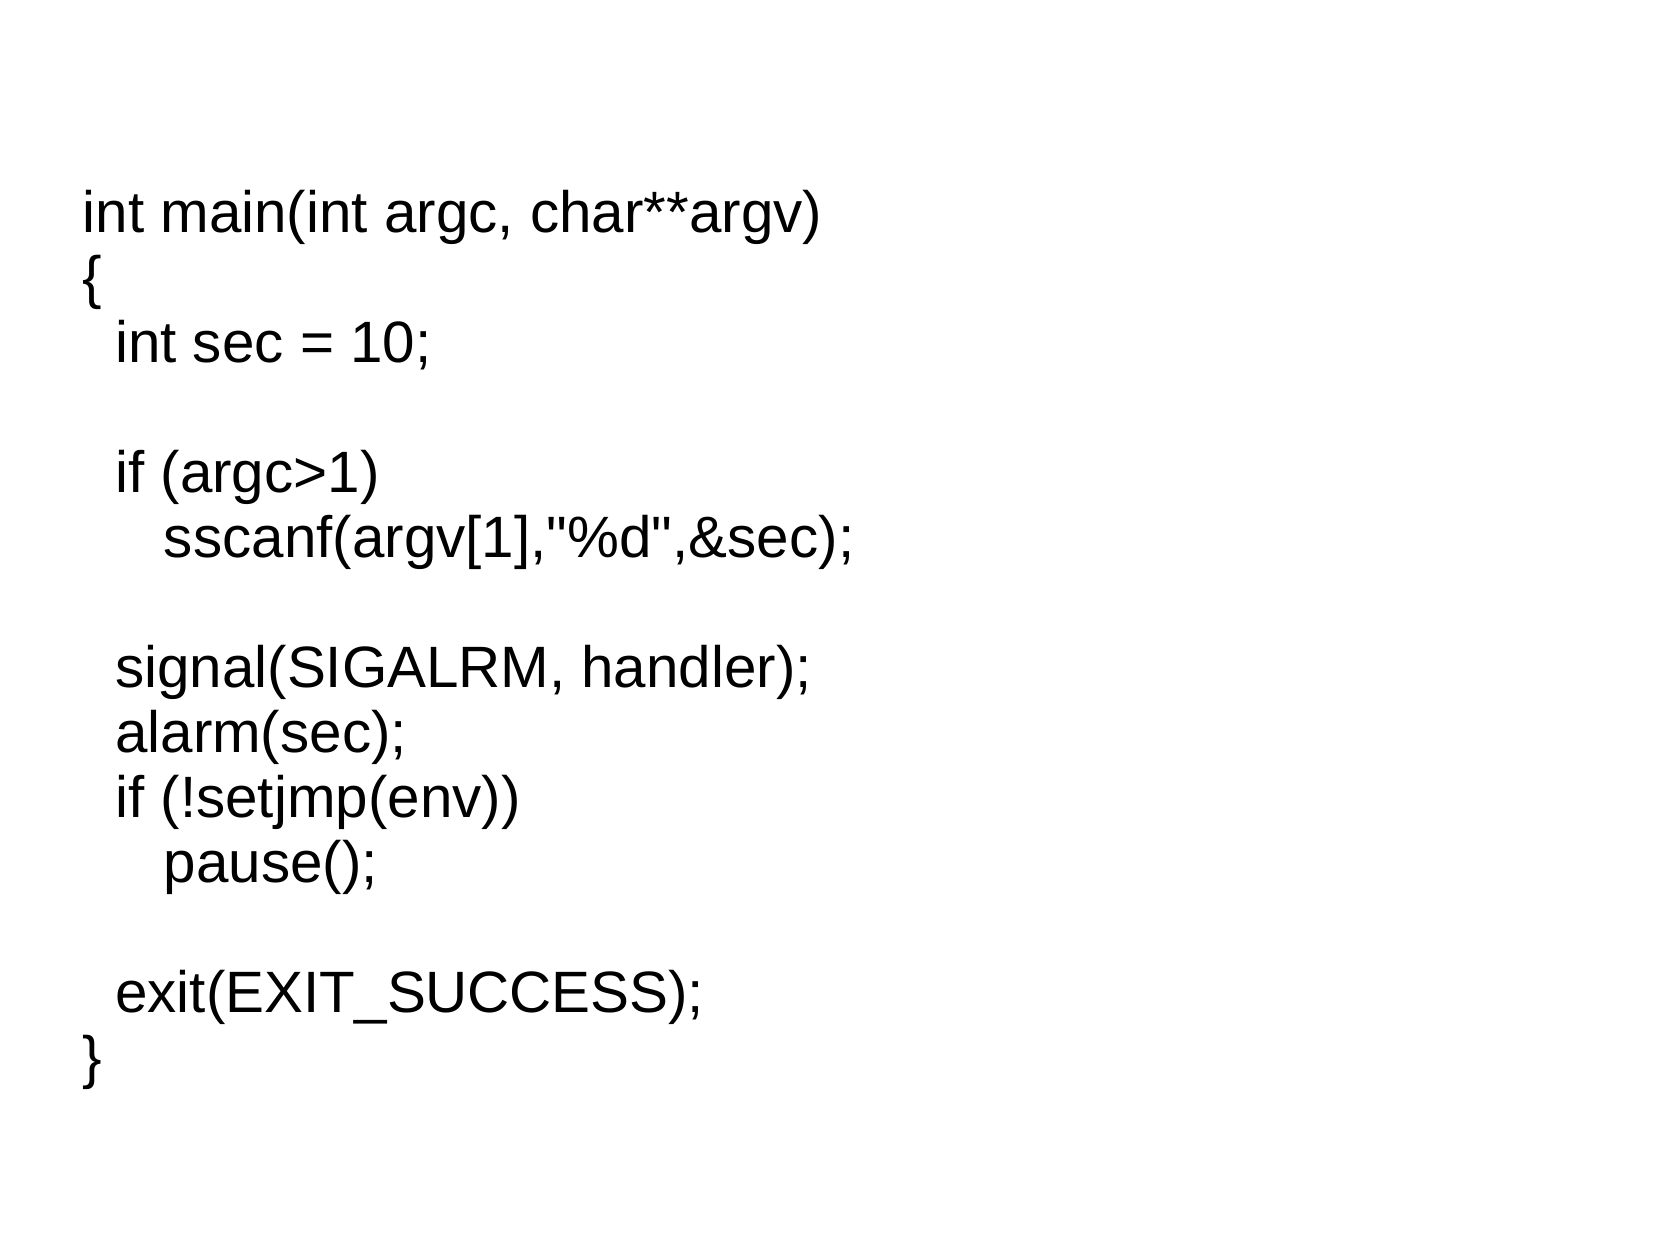

int main(int argc, char**argv)
{
 int sec = 10;
 if (argc>1)
 sscanf(argv[1],"%d",&sec);
 signal(SIGALRM, handler);
 alarm(sec);
 if (!setjmp(env))
 pause();
 exit(EXIT_SUCCESS);
}